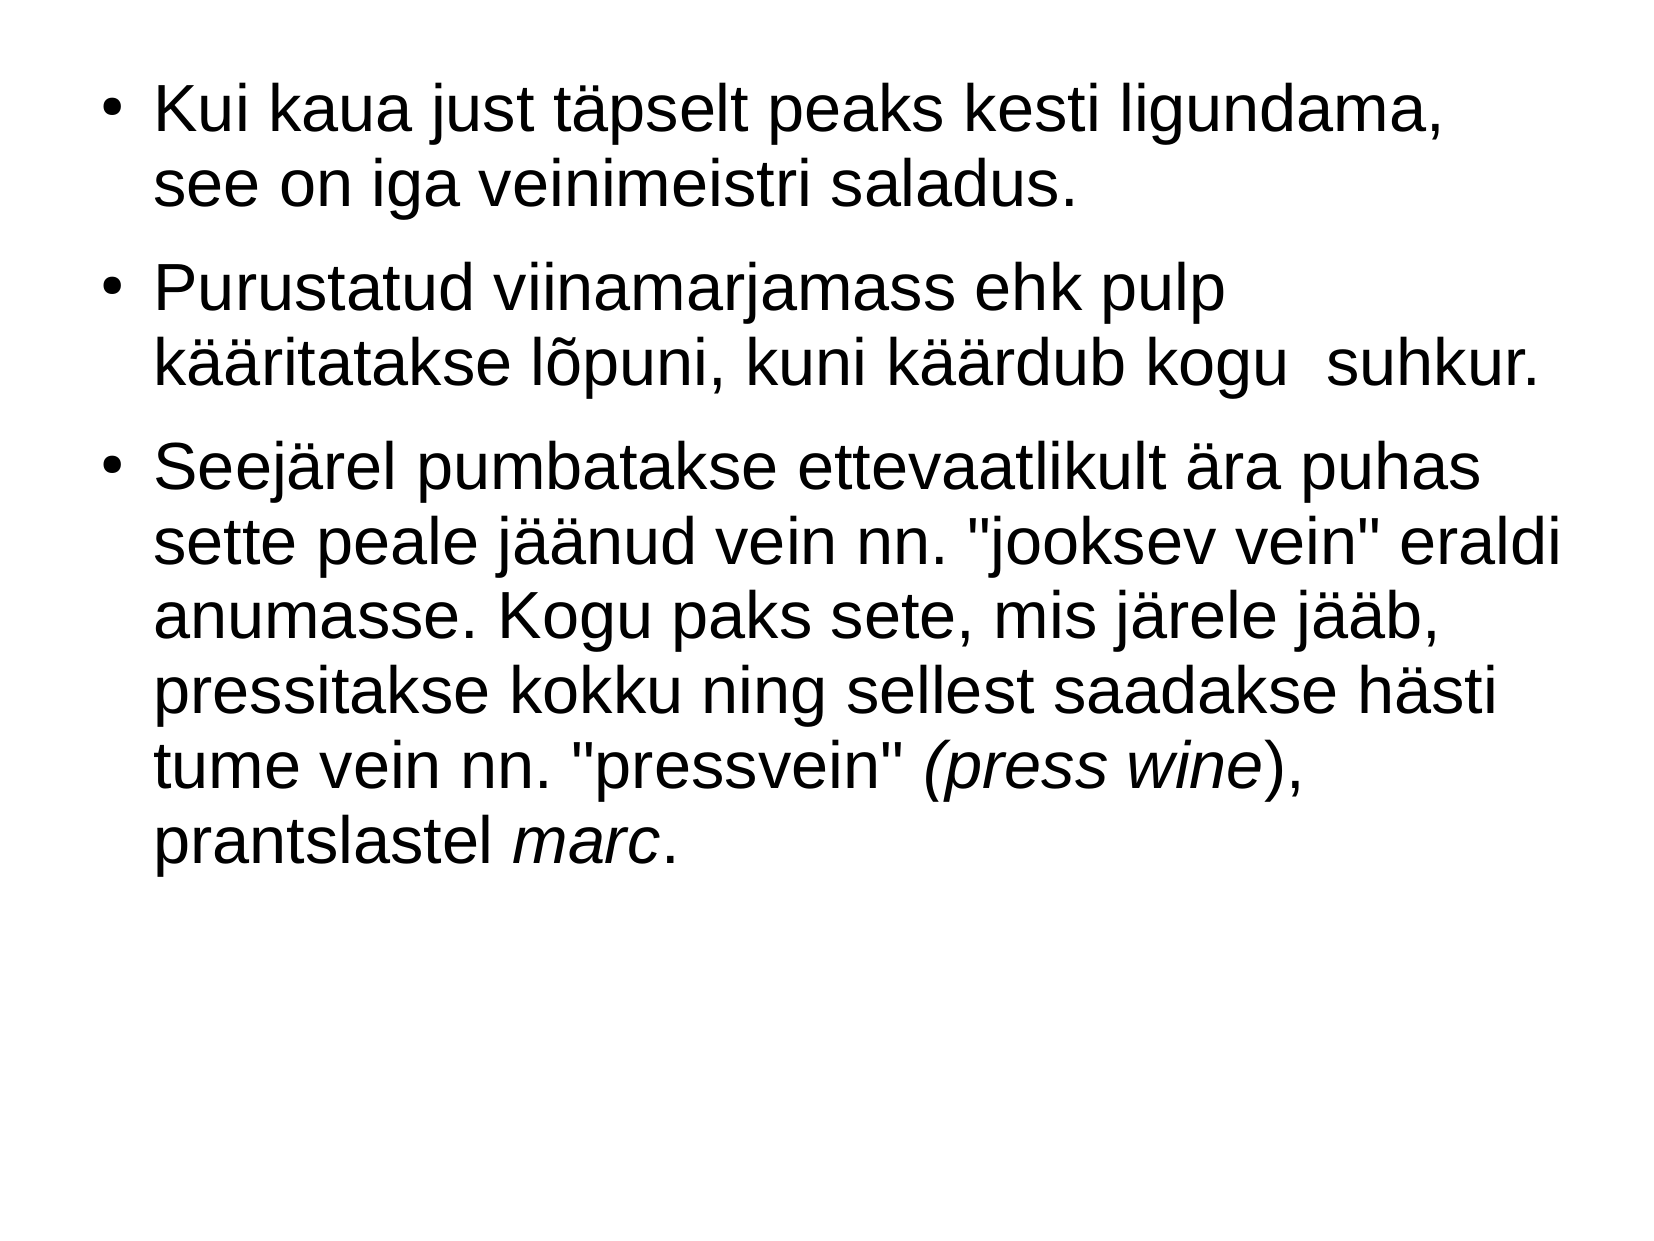

# Kui kaua just täpselt peaks kesti ligundama, see on iga veinimeistri saladus.
Purustatud viinamarjamass ehk pulp kääritatakse lõpuni, kuni käärdub kogu suhkur.
Seejärel pumbatakse ettevaatlikult ära puhas sette peale jäänud vein nn. "jooksev vein" eraldi anumasse. Kogu paks sete, mis järele jääb, pressitakse kokku ning sellest saadakse hästi tume vein nn. "pressvein" (press wine), prantslastel marc.